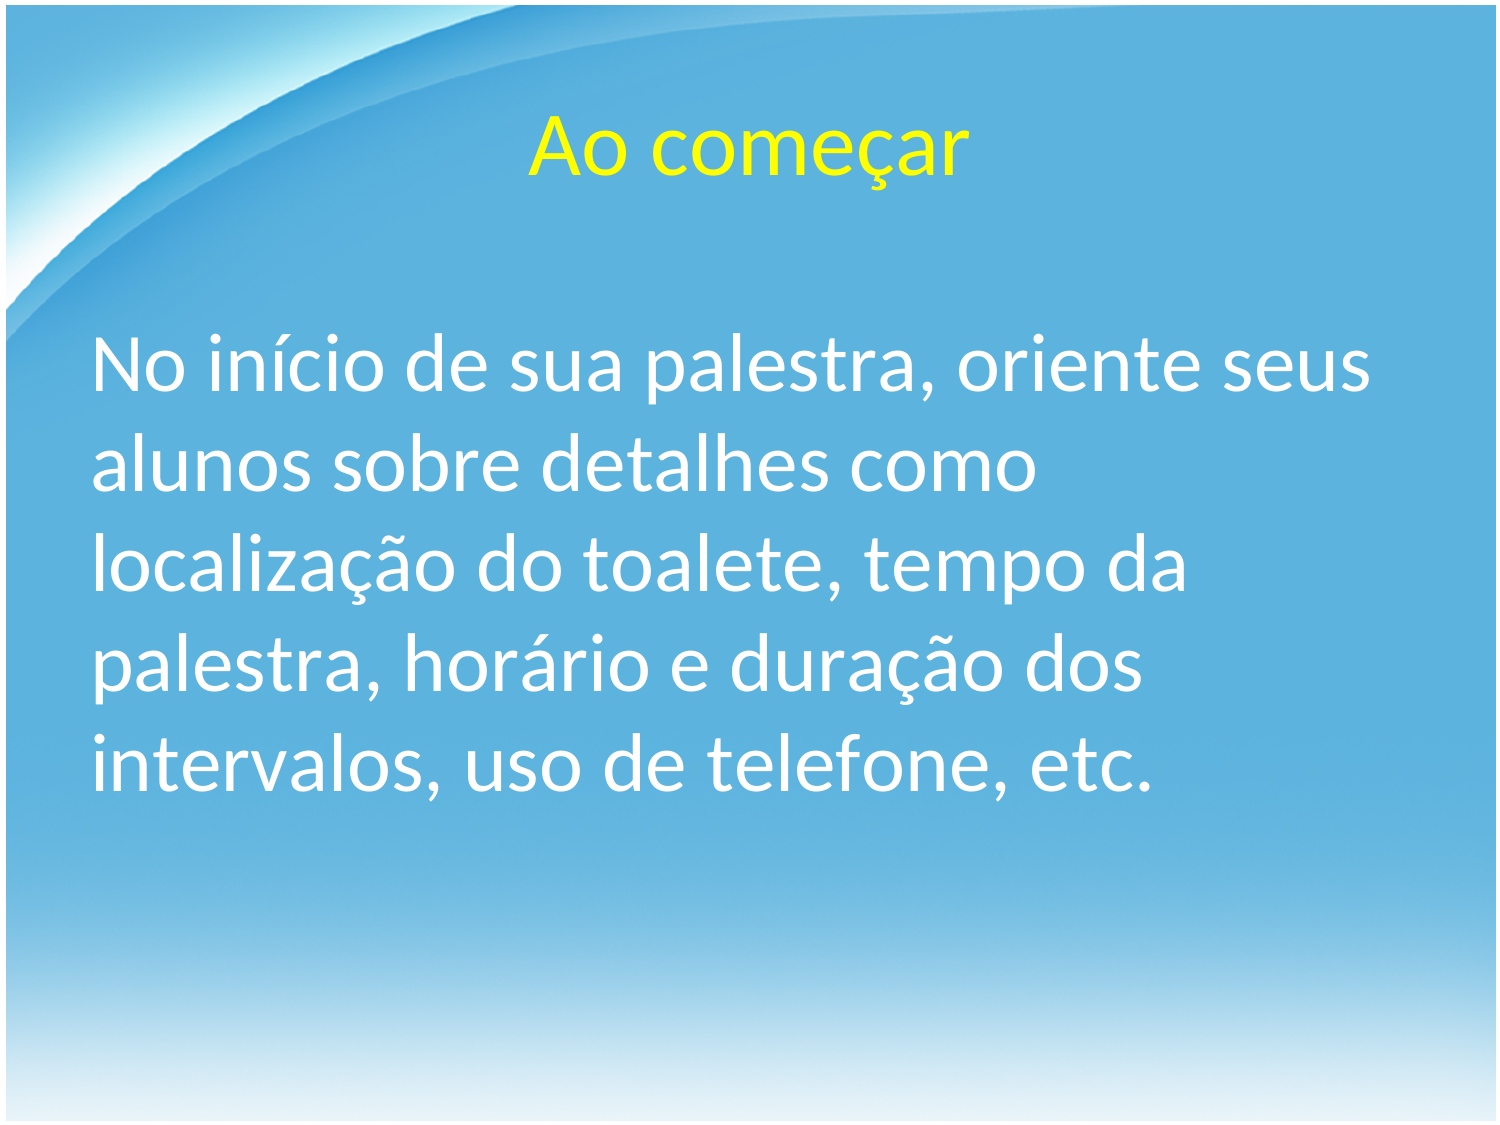

# Ao começar
No início de sua palestra, oriente seus alunos sobre detalhes como localização do toalete, tempo da palestra, horário e duração dos intervalos, uso de telefone, etc.